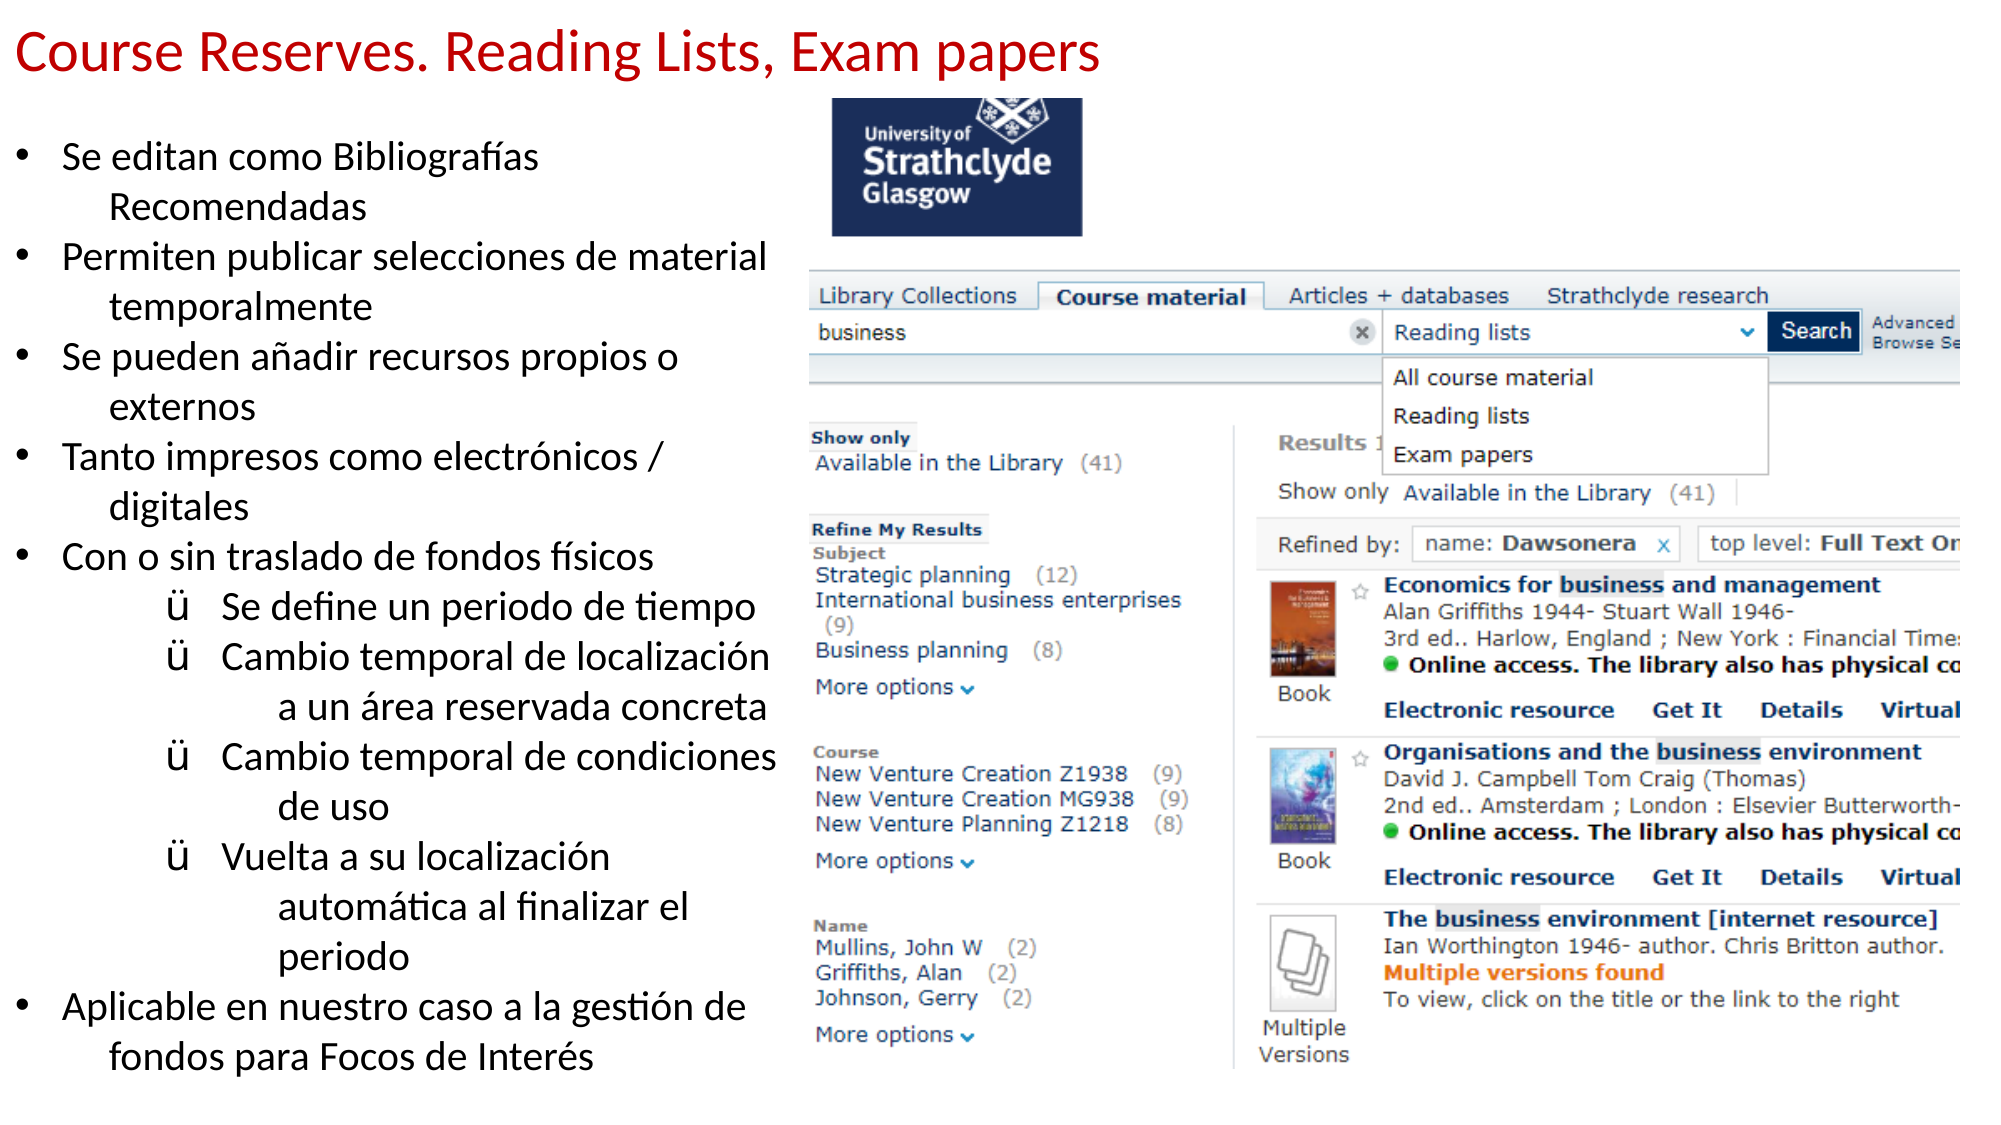

# Course Reserves. Reading Lists, Exam papers
Se editan como Bibliografías Recomendadas
Permiten publicar selecciones de material temporalmente
Se pueden añadir recursos propios o externos
Tanto impresos como electrónicos / digitales
Con o sin traslado de fondos físicos
Se define un periodo de tiempo
Cambio temporal de localización a un área reservada concreta
Cambio temporal de condiciones de uso
Vuelta a su localización automática al finalizar el periodo
Aplicable en nuestro caso a la gestión de fondos para Focos de Interés